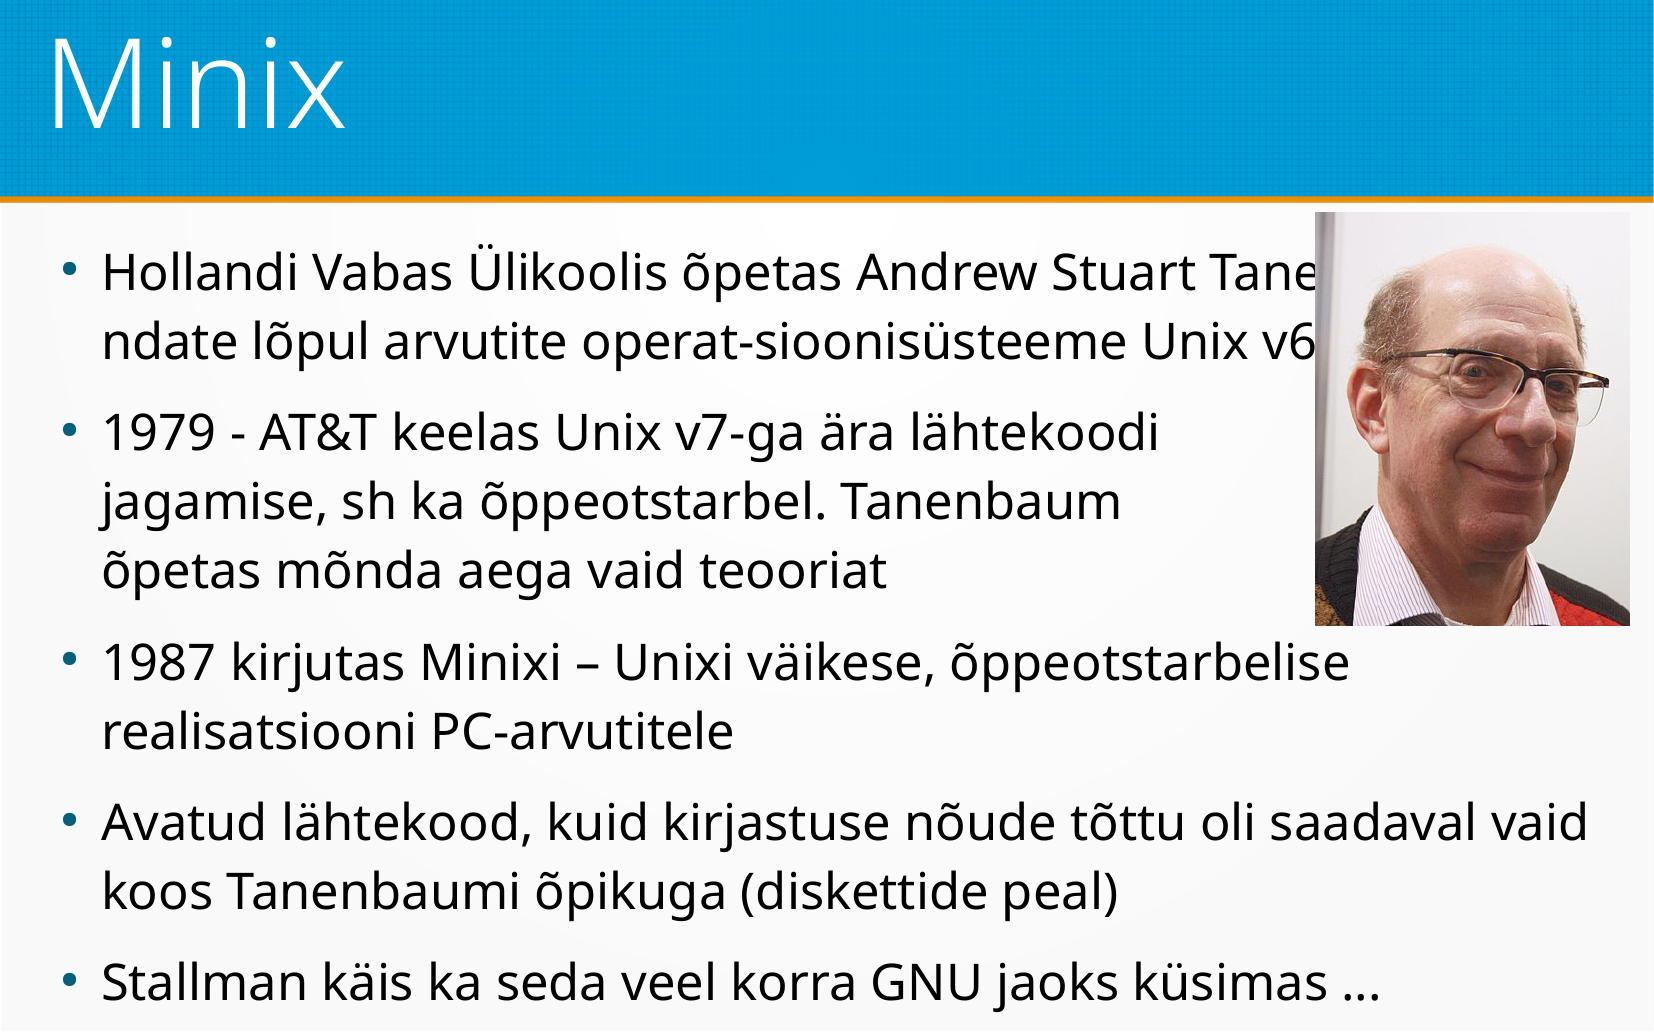

# Minix
Hollandi Vabas Ülikoolis õpetas Andrew Stuart Tanenbaum 70-ndate lõpul arvutite operat-sioonisüsteeme Unix v6 peal
1979 - AT&T keelas Unix v7-ga ära lähtekoodi
jagamise, sh ka õppeotstarbel. Tanenbaum
õpetas mõnda aega vaid teooriat
1987 kirjutas Minixi – Unixi väikese, õppeotstarbelise realisatsiooni PC-arvutitele
Avatud lähtekood, kuid kirjastuse nõude tõttu oli saadaval vaid koos Tanenbaumi õpikuga (diskettide peal)
Stallman käis ka seda veel korra GNU jaoks küsimas ...